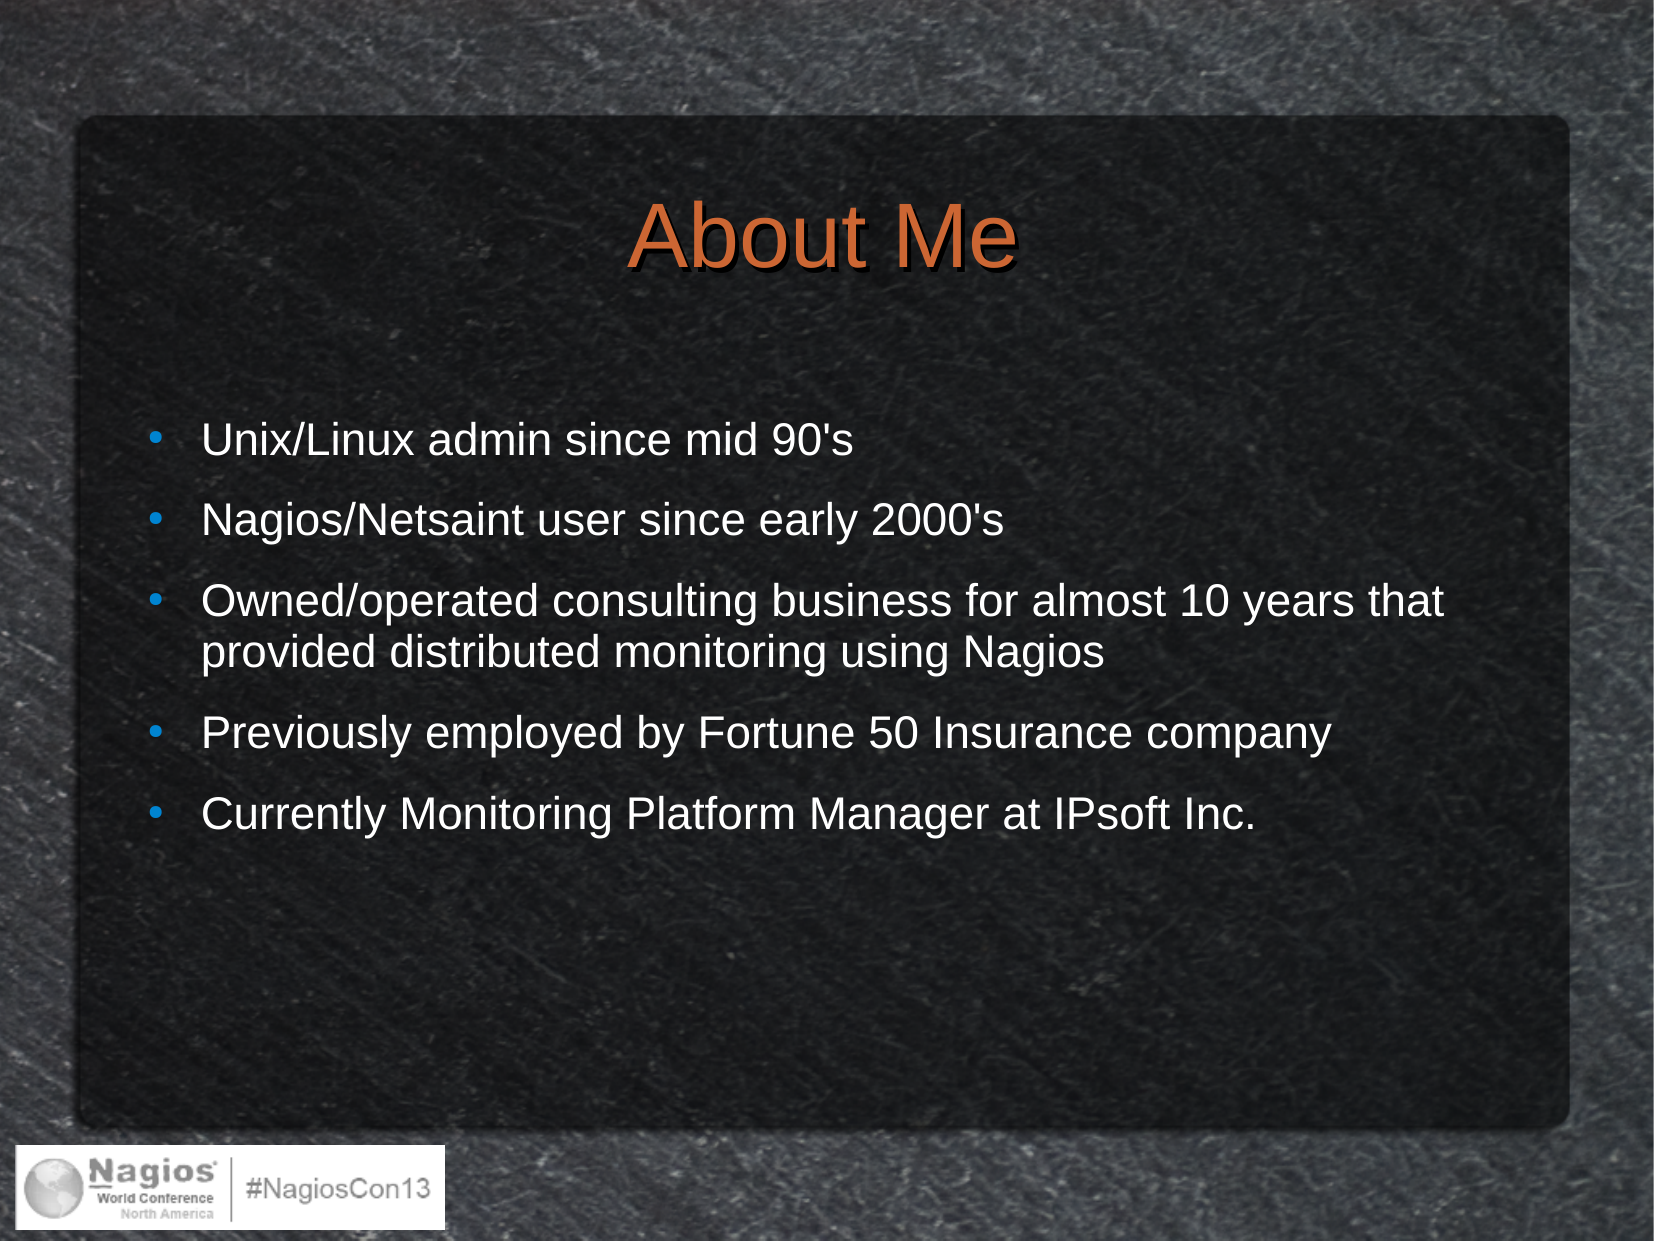

# About Me
Unix/Linux admin since mid 90's
Nagios/Netsaint user since early 2000's
Owned/operated consulting business for almost 10 years that provided distributed monitoring using Nagios
Previously employed by Fortune 50 Insurance company
Currently Monitoring Platform Manager at IPsoft Inc.